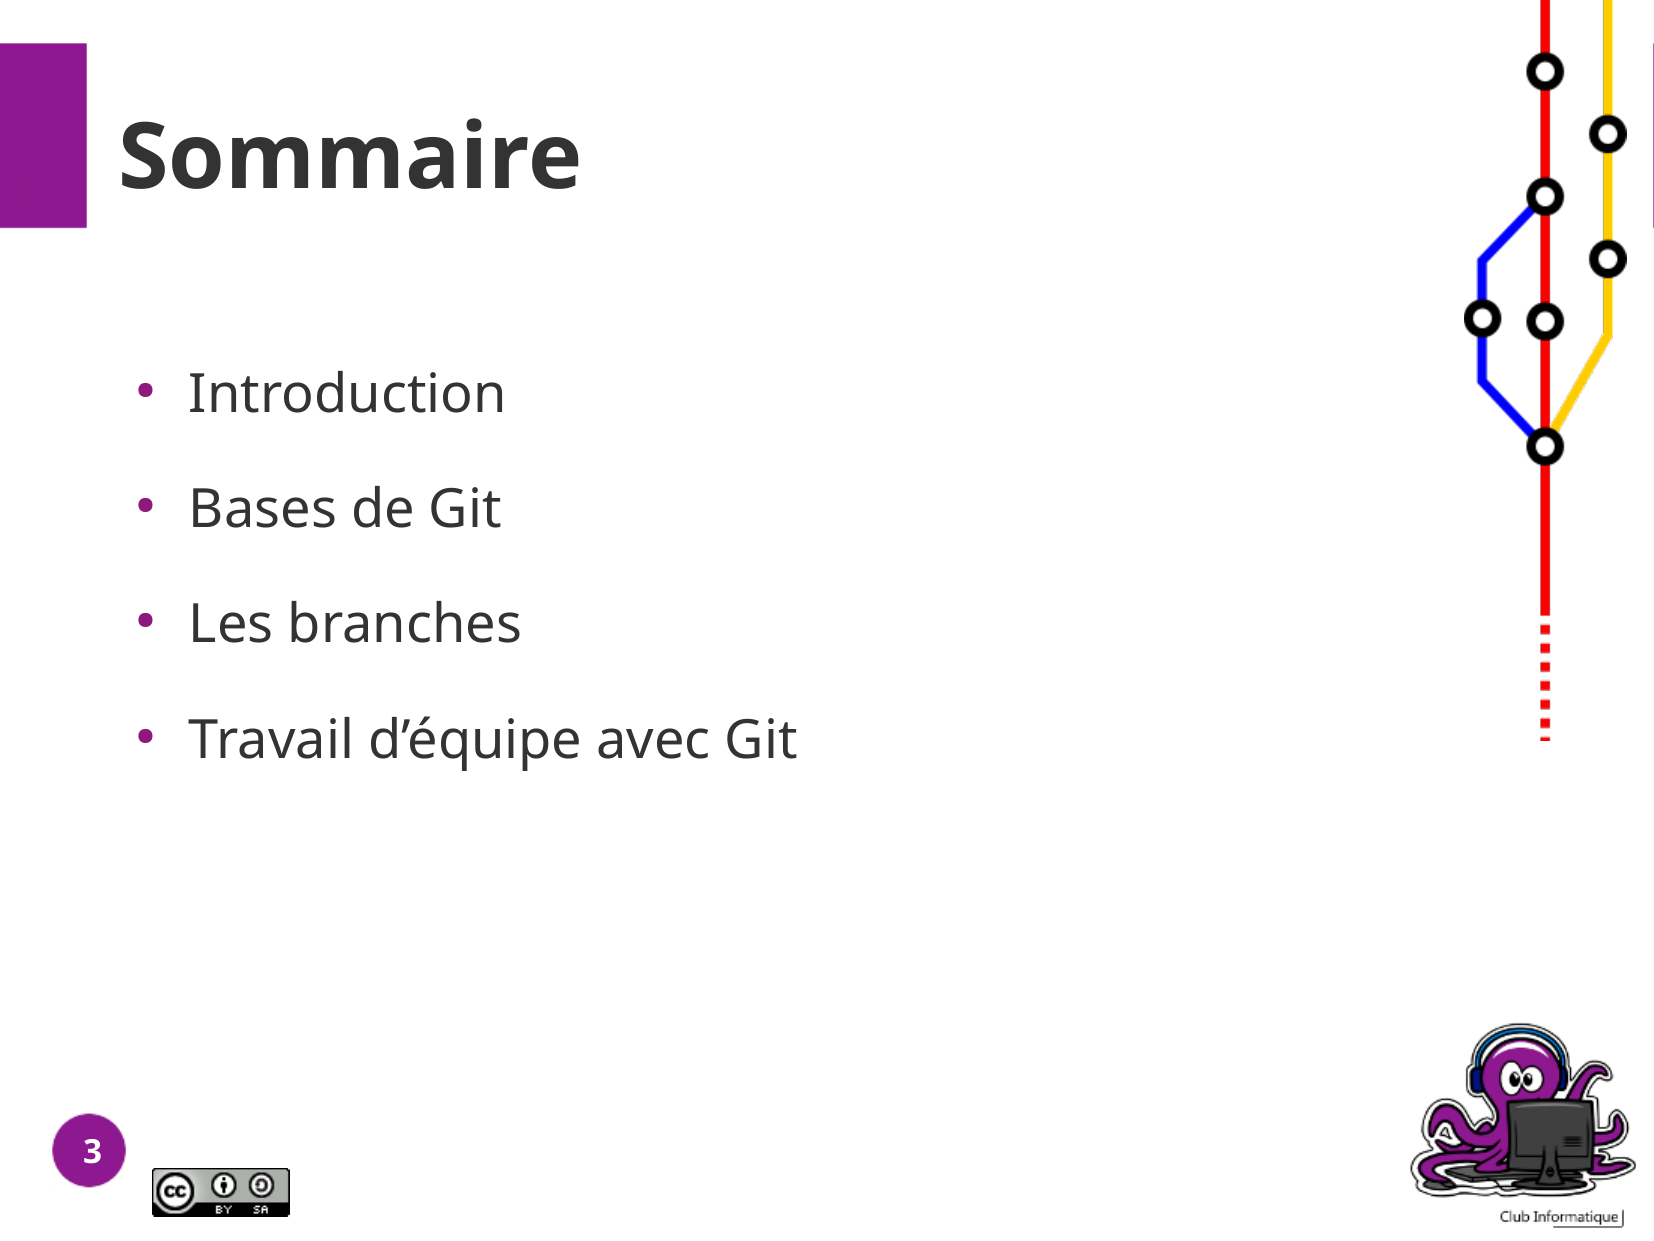

# Sommaire
Introduction
Bases de Git
Les branches
Travail d’équipe avec Git
3